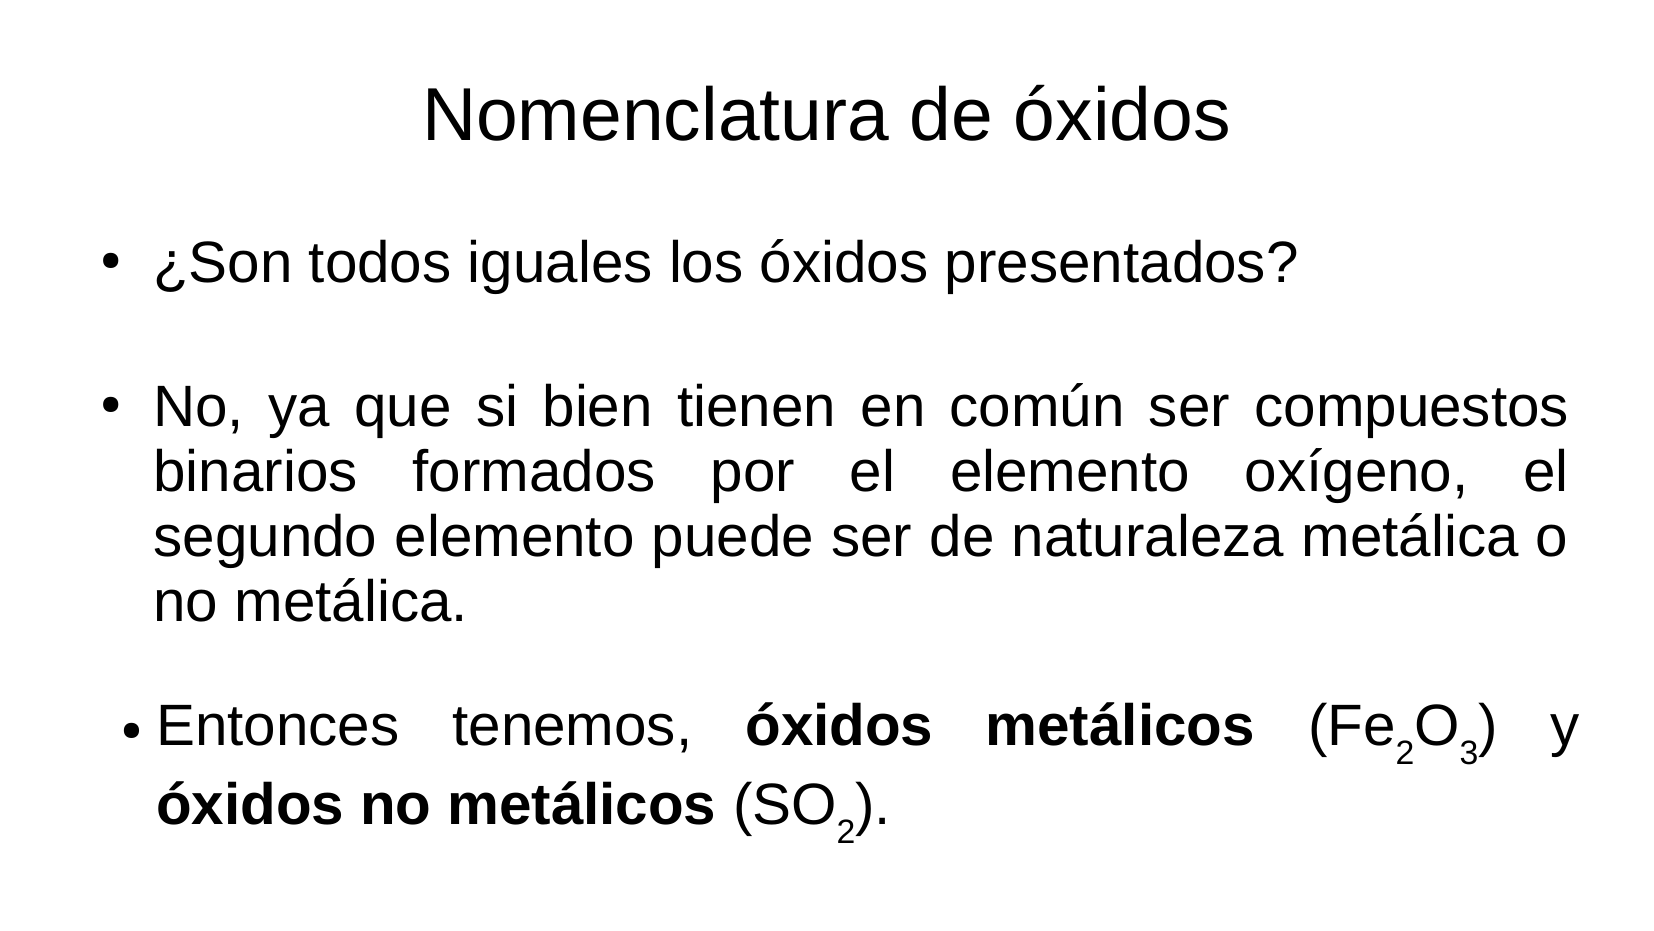

# Nomenclatura de óxidos
¿Son todos iguales los óxidos presentados?
No, ya que si bien tienen en común ser compuestos binarios formados por el elemento oxígeno, el segundo elemento puede ser de naturaleza metálica o no metálica.
Entonces tenemos, óxidos metálicos (Fe2O3) y óxidos no metálicos (SO2).